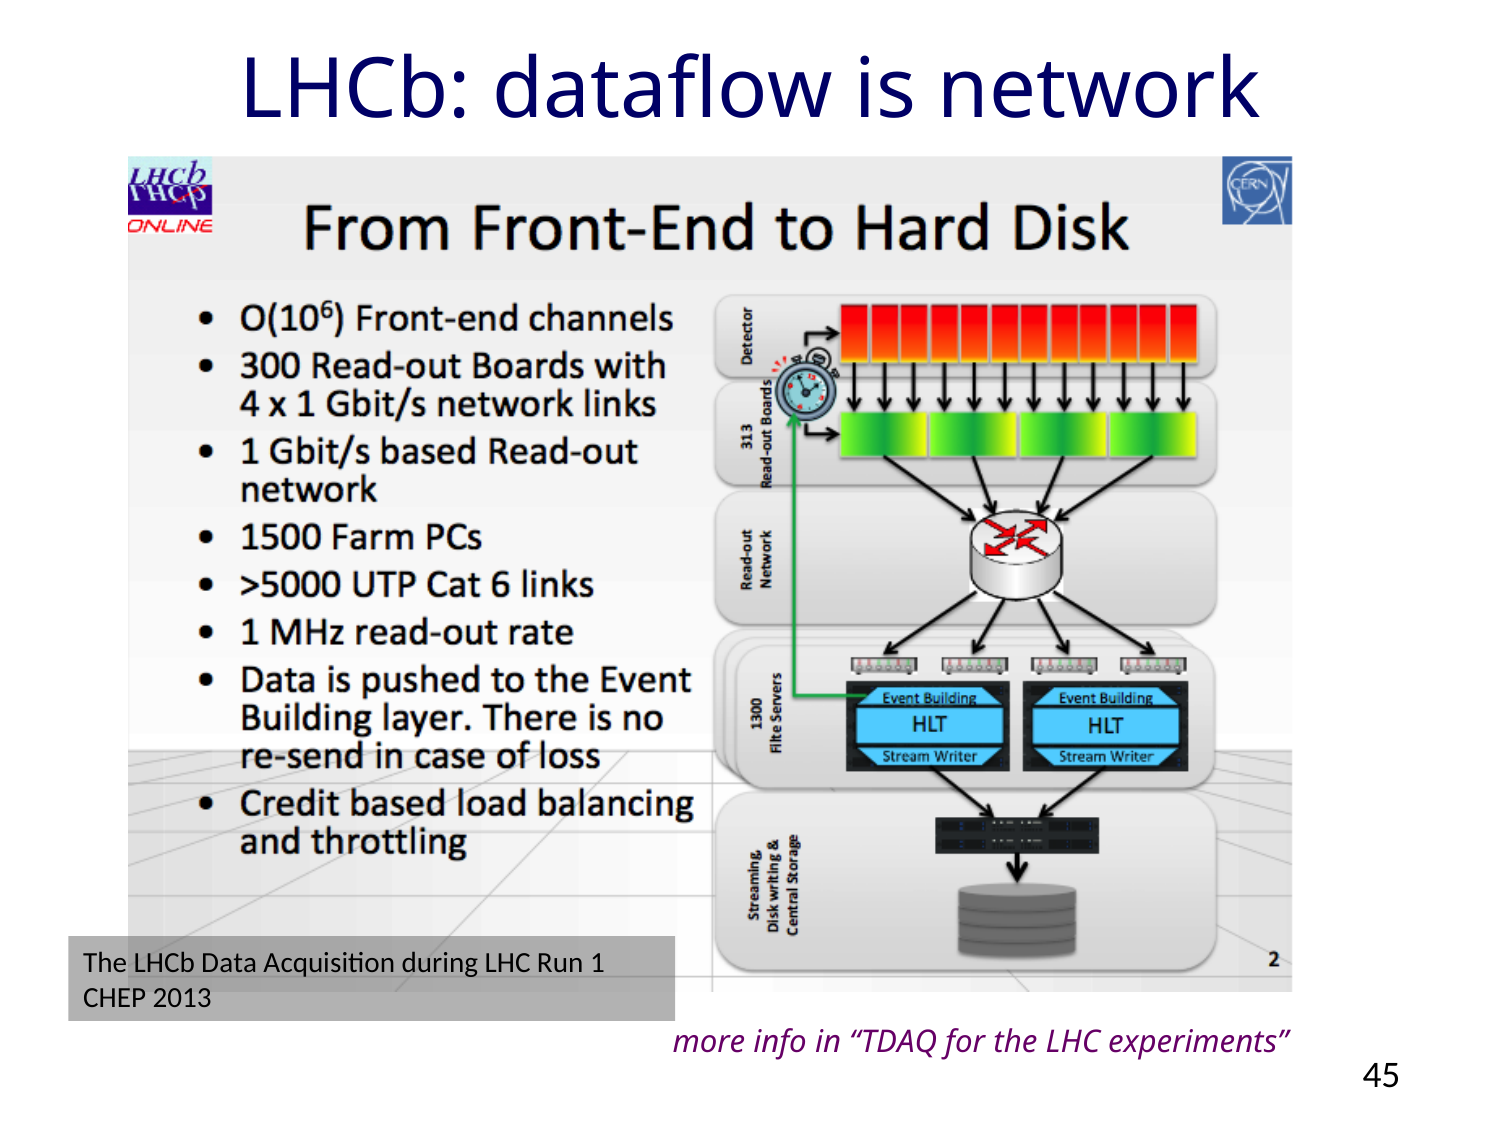

# LHCb: dataflow is network
The LHCb Data Acquisition during LHC Run 1
CHEP 2013
more info in “TDAQ for the LHC experiments”
45